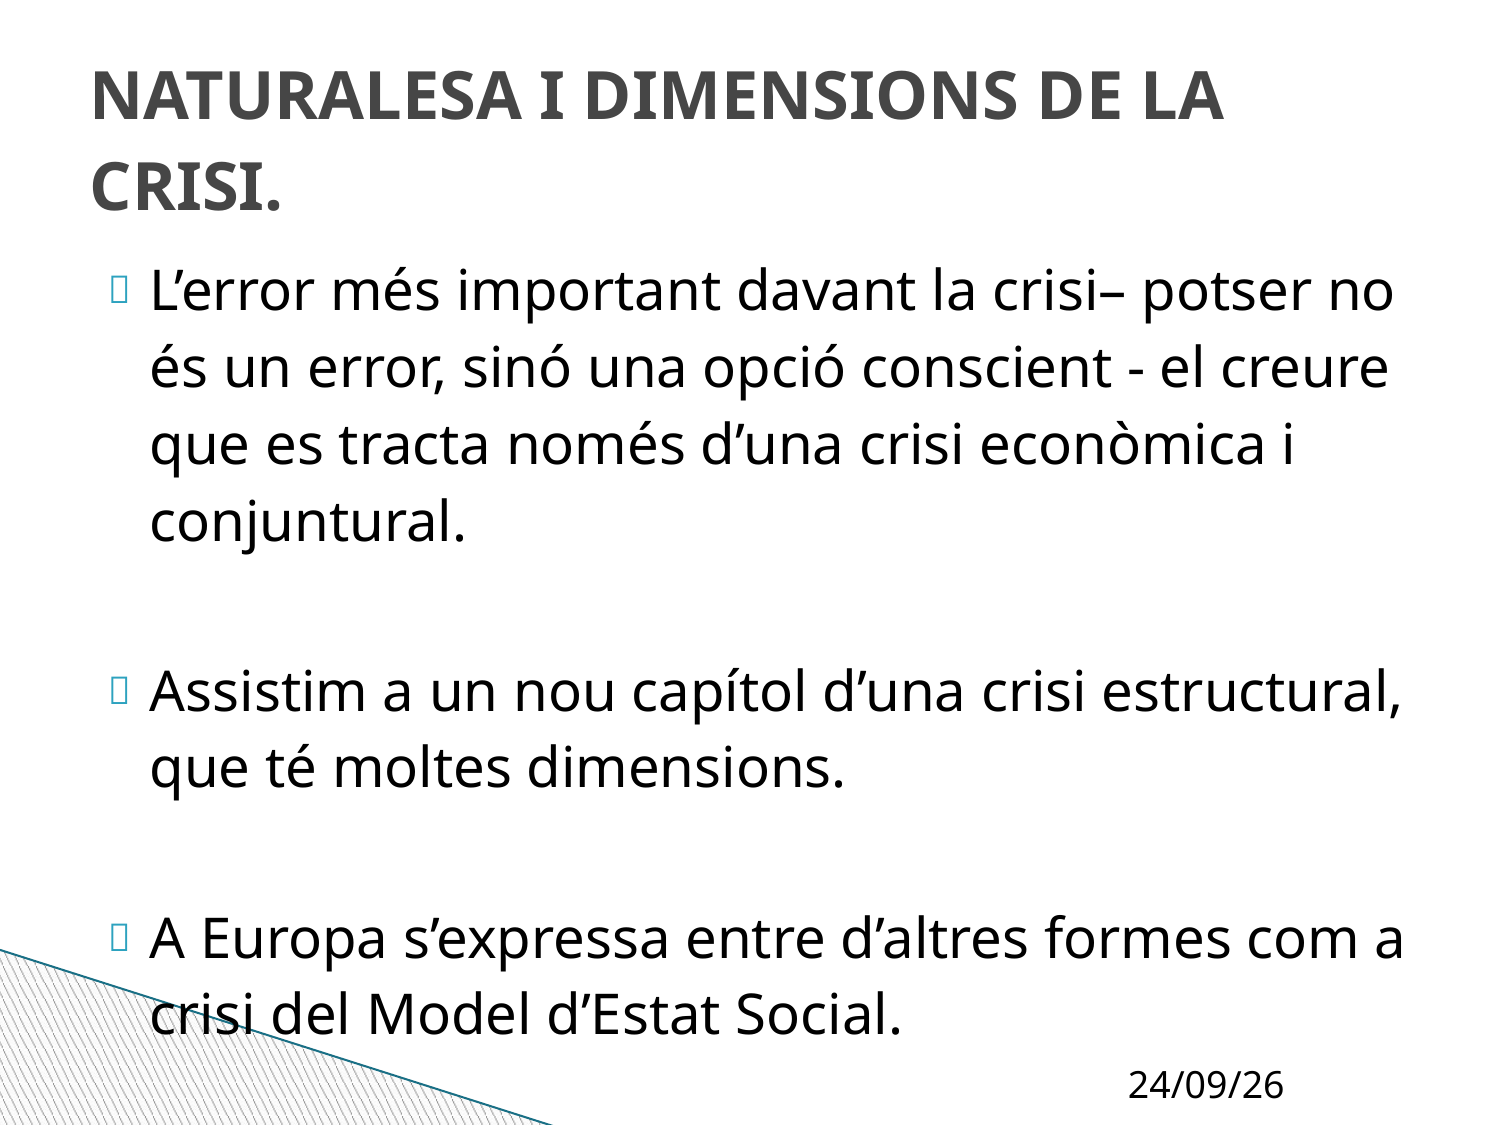

NATURALESA I DIMENSIONS DE LA CRISI.
# L’error més important davant la crisi– potser no és un error, sinó una opció conscient - el creure que es tracta només d’una crisi econòmica i conjuntural.
Assistim a un nou capítol d’una crisi estructural, que té moltes dimensions.
A Europa s’expressa entre d’altres formes com a crisi del Model d’Estat Social.